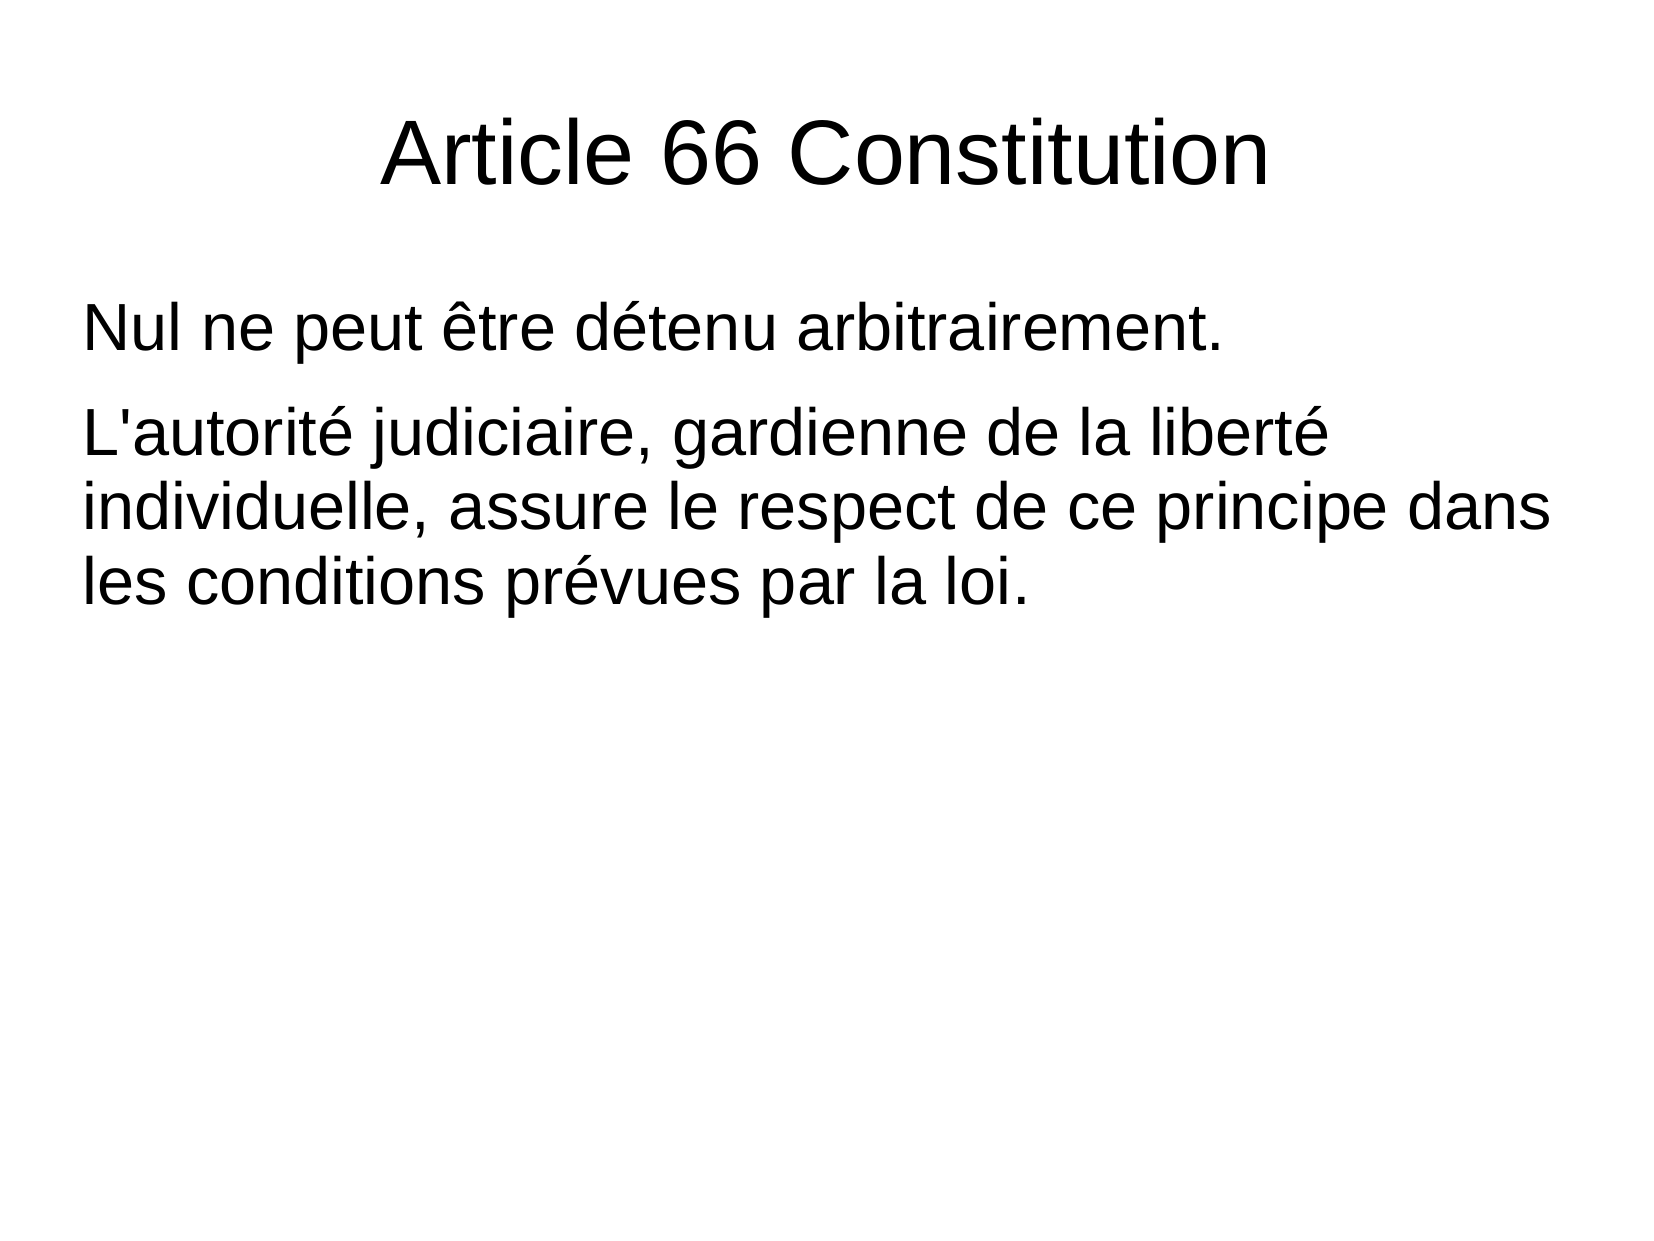

# Article 66 Constitution
Nul ne peut être détenu arbitrairement.
L'autorité judiciaire, gardienne de la liberté individuelle, assure le respect de ce principe dans les conditions prévues par la loi.